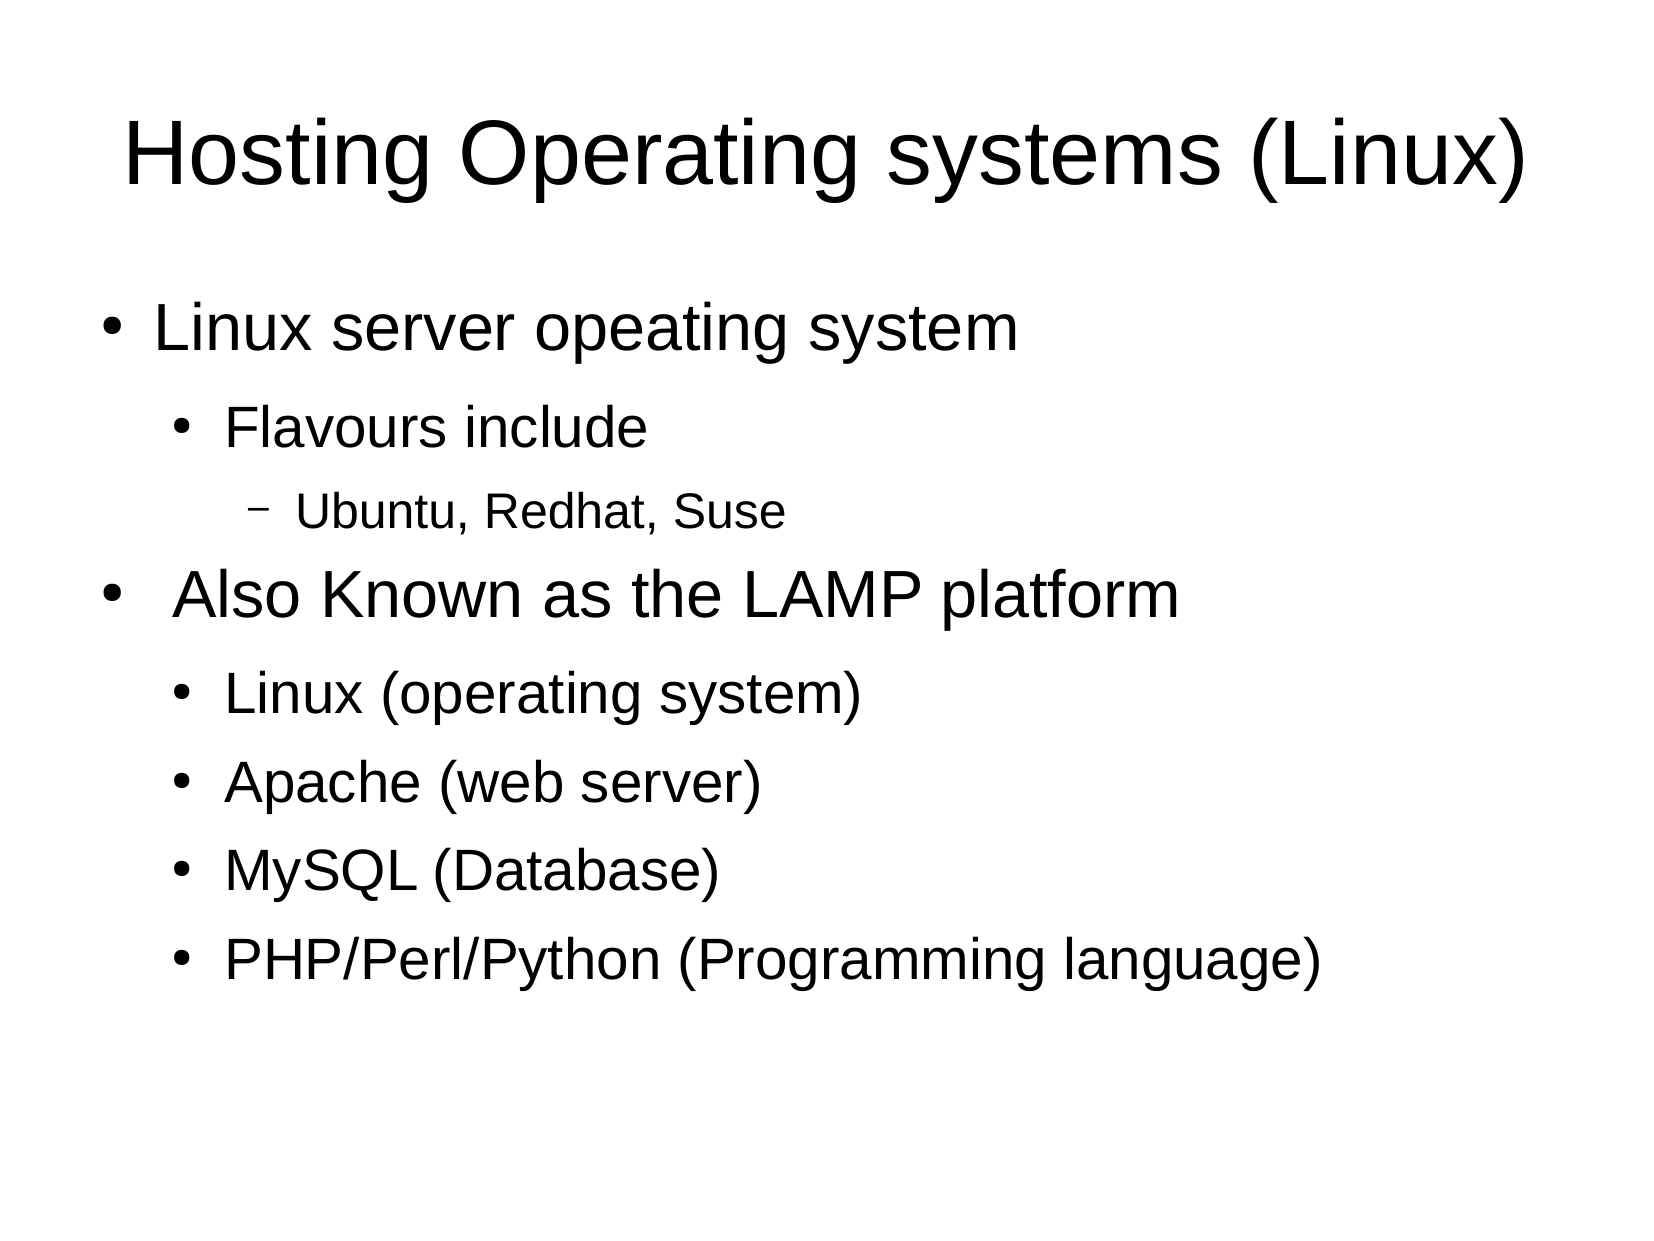

# Hosting Operating systems (Linux)
Linux server opeating system
Flavours include
Ubuntu, Redhat, Suse
 Also Known as the LAMP platform
Linux (operating system)
Apache (web server)
MySQL (Database)
PHP/Perl/Python (Programming language)